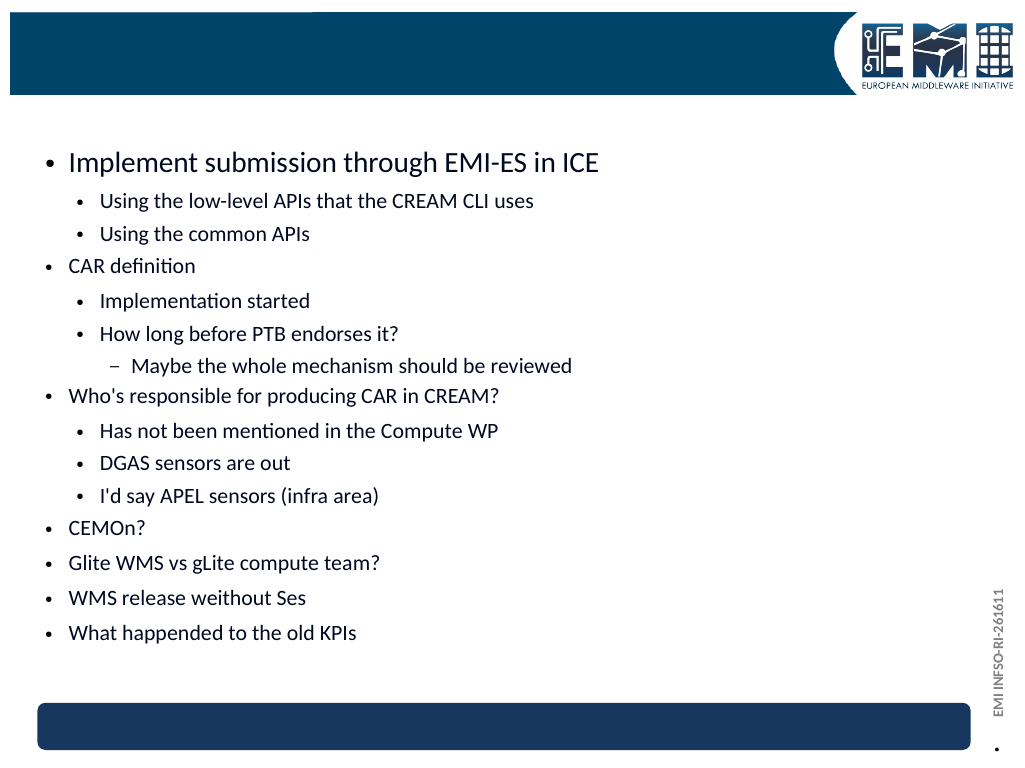

#
Implement submission through EMI-ES in ICE
Using the low-level APIs that the CREAM CLI uses
Using the common APIs
CAR definition
Implementation started
How long before PTB endorses it?
Maybe the whole mechanism should be reviewed
Who's responsible for producing CAR in CREAM?
Has not been mentioned in the Compute WP
DGAS sensors are out
I'd say APEL sensors (infra area)
CEMOn?
Glite WMS vs gLite compute team?
WMS release weithout Ses
What happended to the old KPIs